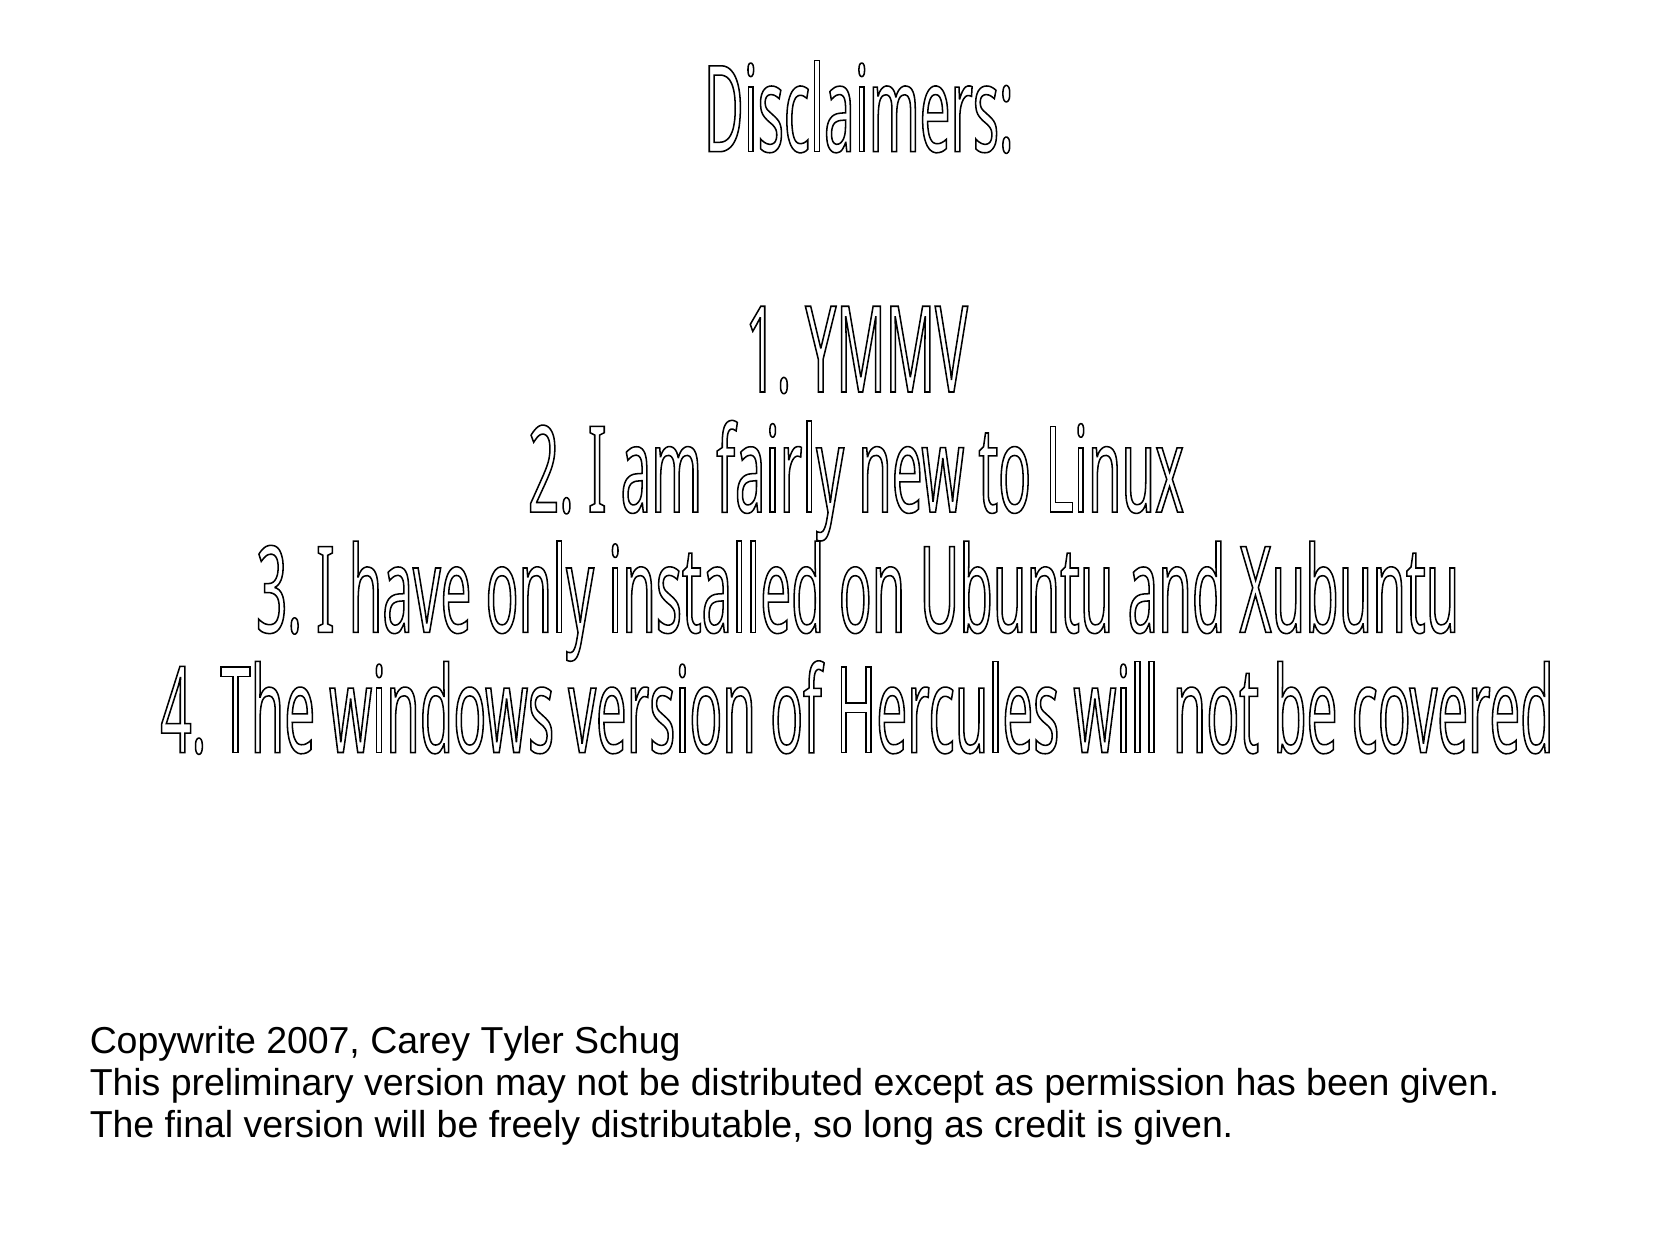

Disclaimers:
1. YMMV
2. I am fairly new to Linux
3. I have only installed on Ubuntu and Xubuntu
4. The windows version of Hercules will not be covered
Copywrite 2007, Carey Tyler Schug
This preliminary version may not be distributed except as permission has been given.
The final version will be freely distributable, so long as credit is given.